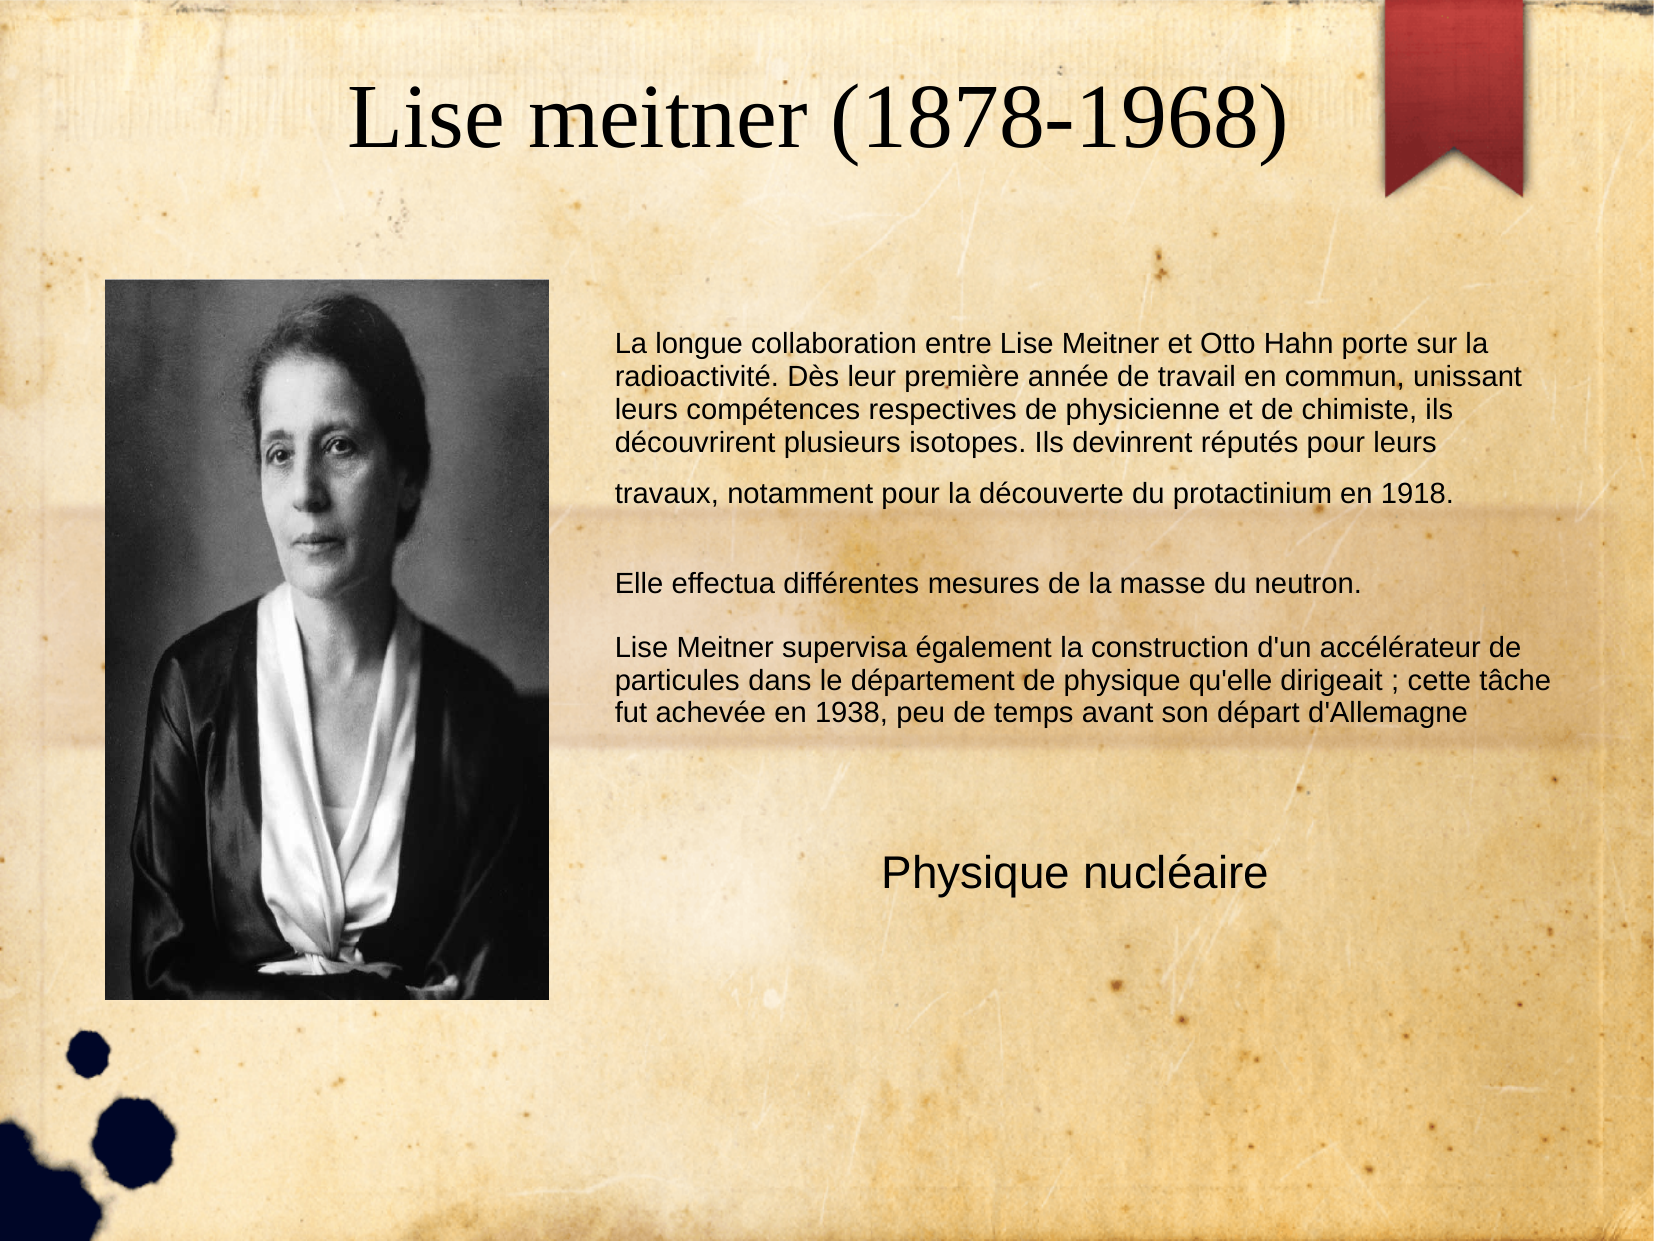

# Lise meitner (1878-1968)
La longue collaboration entre Lise Meitner et Otto Hahn porte sur la radioactivité. Dès leur première année de travail en commun, unissant leurs compétences respectives de physicienne et de chimiste, ils découvrirent plusieurs isotopes. Ils devinrent réputés pour leurs travaux, notamment pour la découverte du protactinium en 1918.
Elle effectua différentes mesures de la masse du neutron.
Lise Meitner supervisa également la construction d'un accélérateur de particules dans le département de physique qu'elle dirigeait ; cette tâche fut achevée en 1938, peu de temps avant son départ d'Allemagne
Physique nucléaire